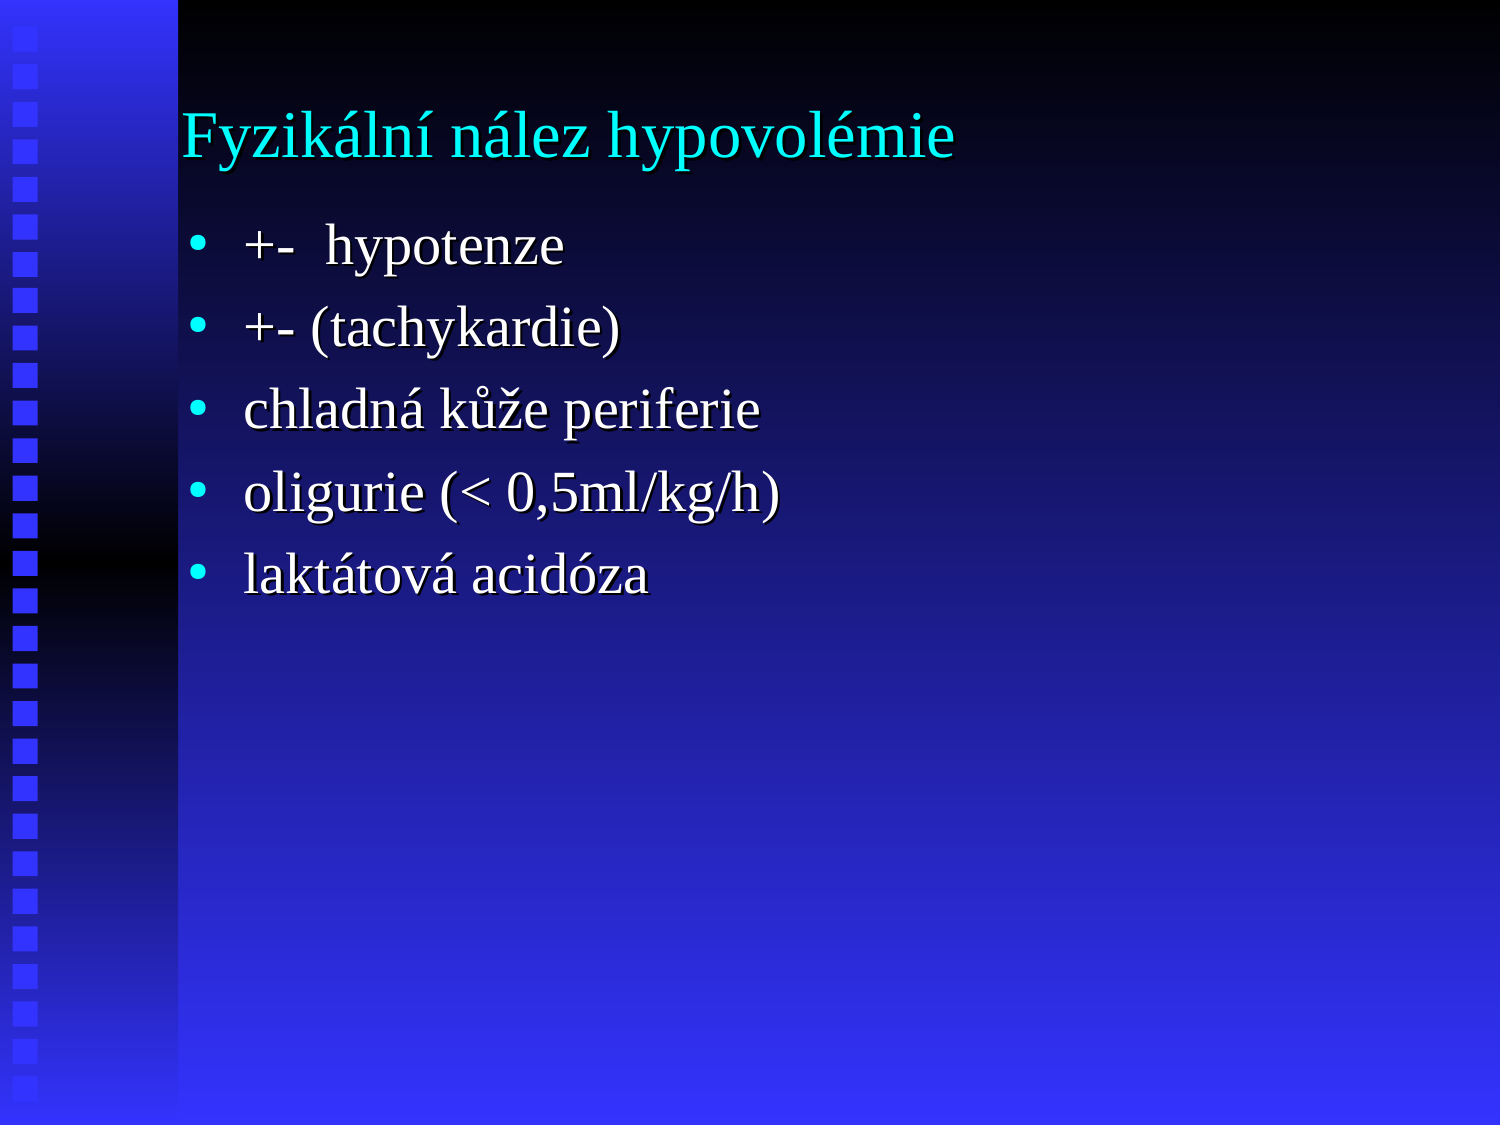

# Fyzikální nález hypovolémie
+- hypotenze
+- (tachykardie)
chladná kůže periferie
oligurie (< 0,5ml/kg/h)
laktátová acidóza